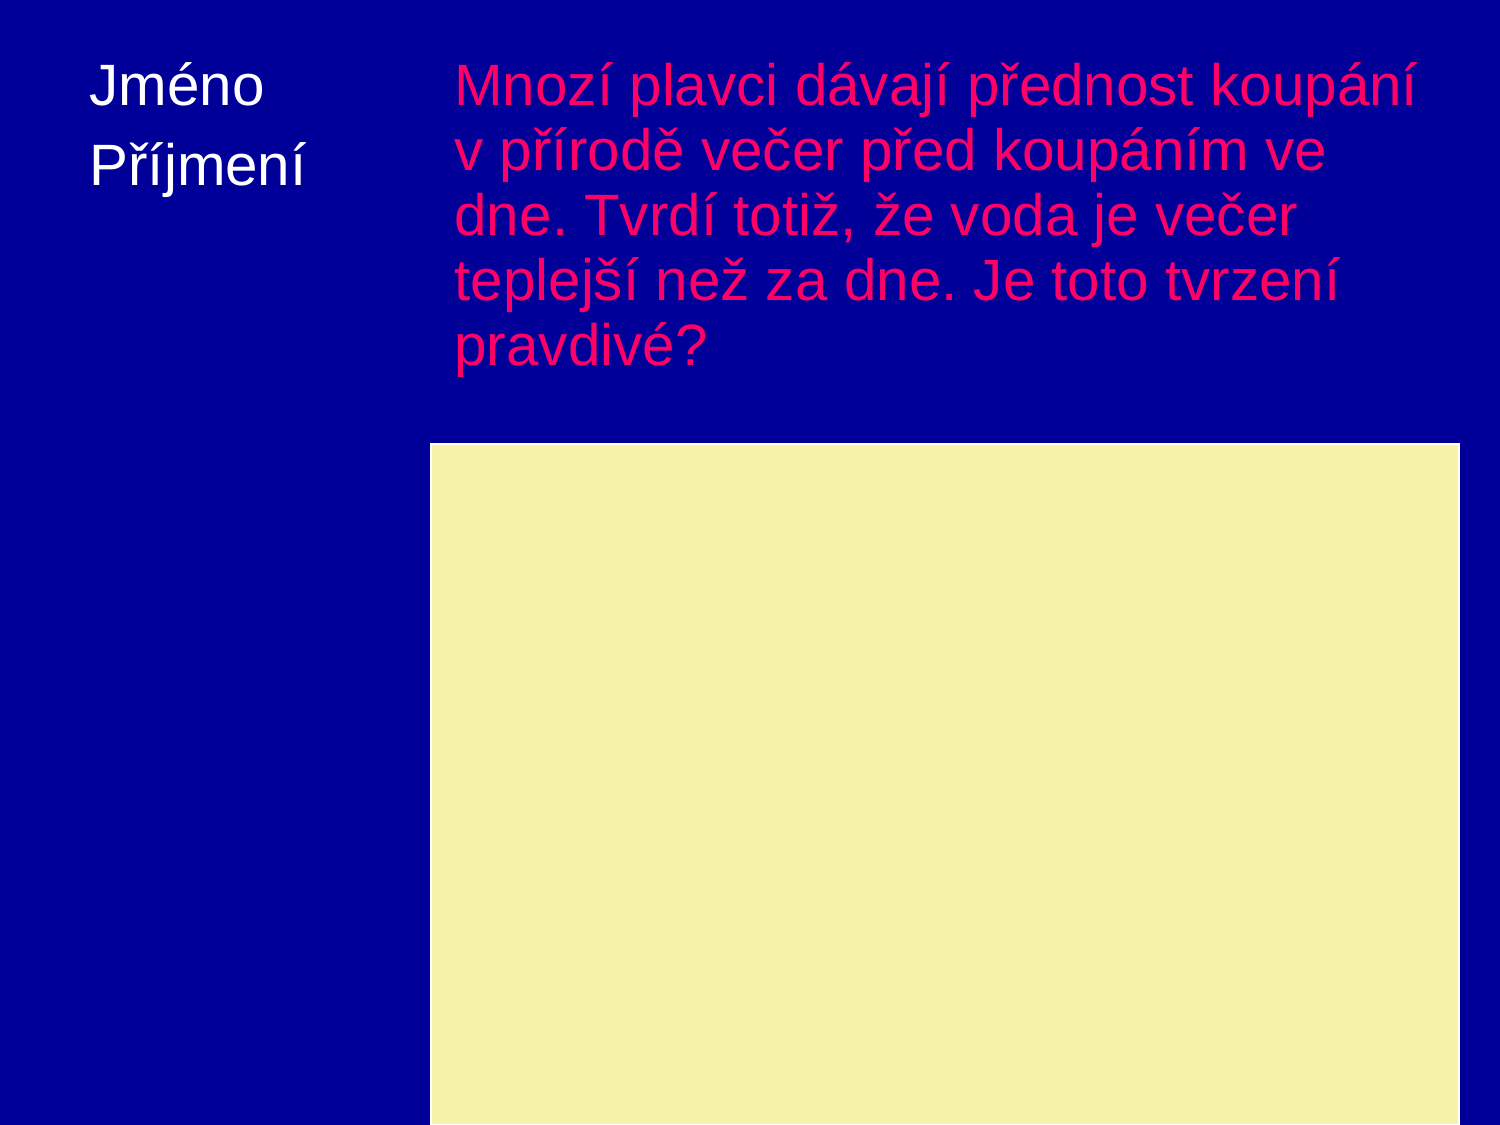

Jméno
Příjmení
Mnozí plavci dávají přednost koupání v přírodě večer před koupáním ve dne. Tvrdí totiž, že voda je večer teplejší než za dne. Je toto tvrzení pravdivé?
Ne. Jde pouze o relativní pocit teplejší vody,
neboť voda si může udržet vyšší teplotu, než
je teplota vzduchu v noci. Navíc se k večeru
většinou uklidní vítr, který podporuje
vypařování vody z povrchu pokožky, a tím způsobuje její ochlazování.